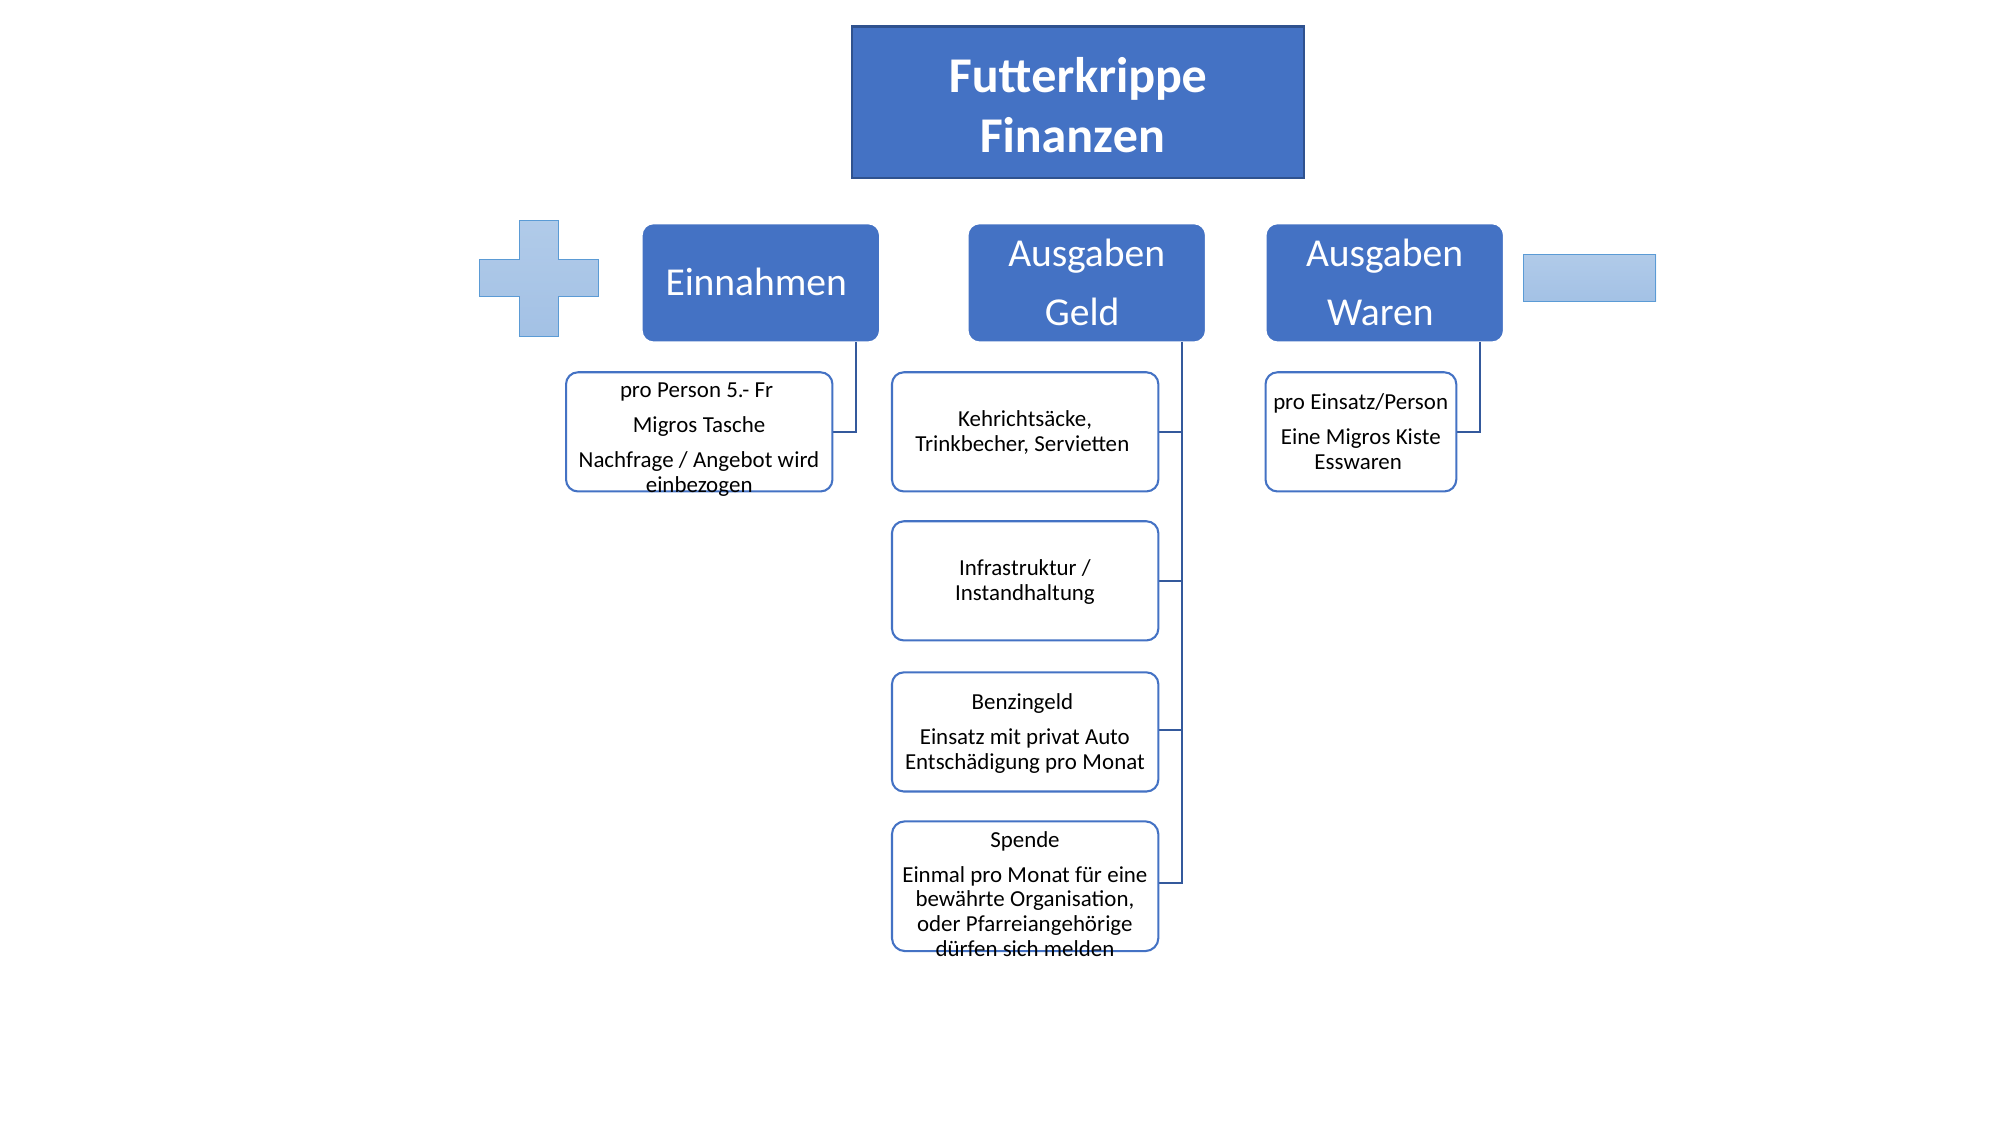

Futterkrippe
Finanzen
Einnahmen
Ausgaben
Geld
Ausgaben
Waren
pro Person 5.- Fr
Migros Tasche
Nachfrage / Angebot wird einbezogen
Kehrichtsäcke, Trinkbecher, Servietten
pro Einsatz/Person
Eine Migros Kiste Esswaren
Infrastruktur / Instandhaltung
Benzingeld
Einsatz mit privat Auto Entschädigung pro Monat
Spende
Einmal pro Monat für eine bewährte Organisation, oder Pfarreiangehörige dürfen sich melden